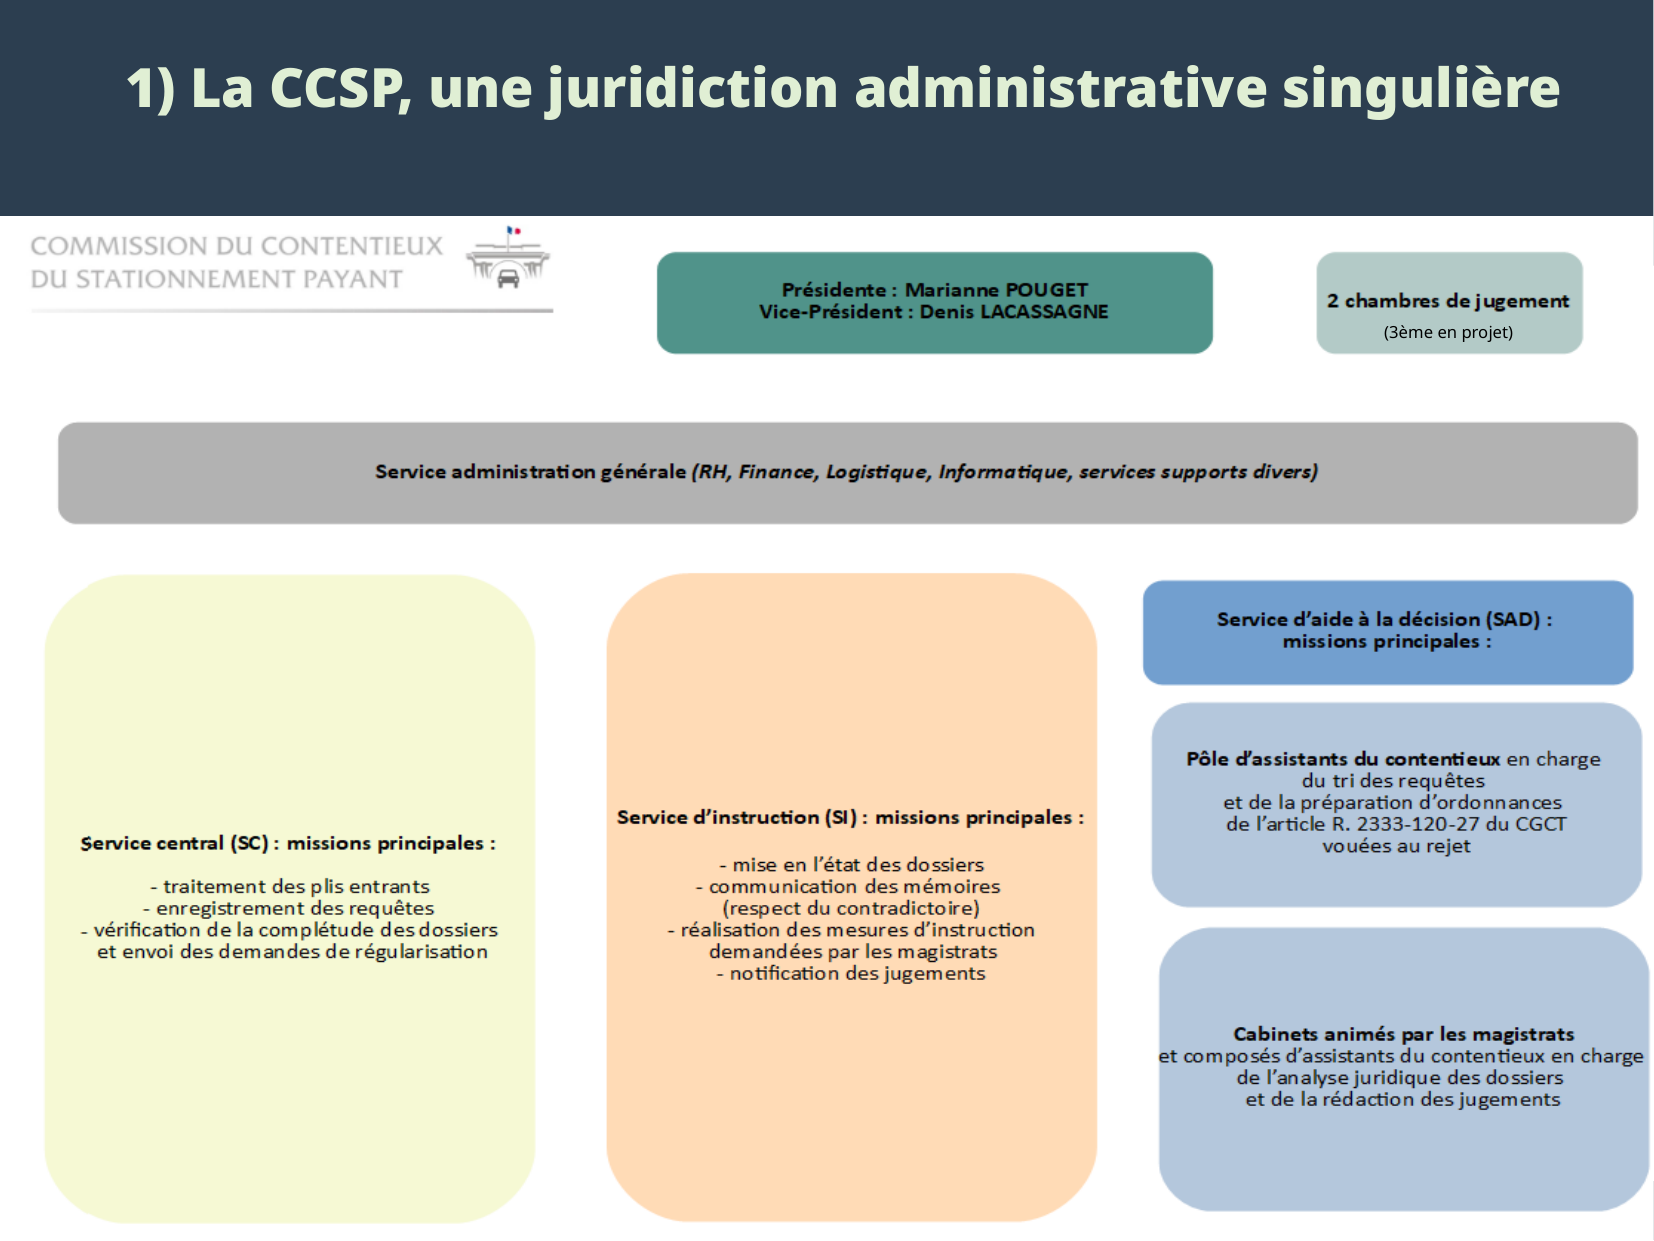

# 1) La CCSP, une juridiction administrative singulière
(3ème en projet)
7